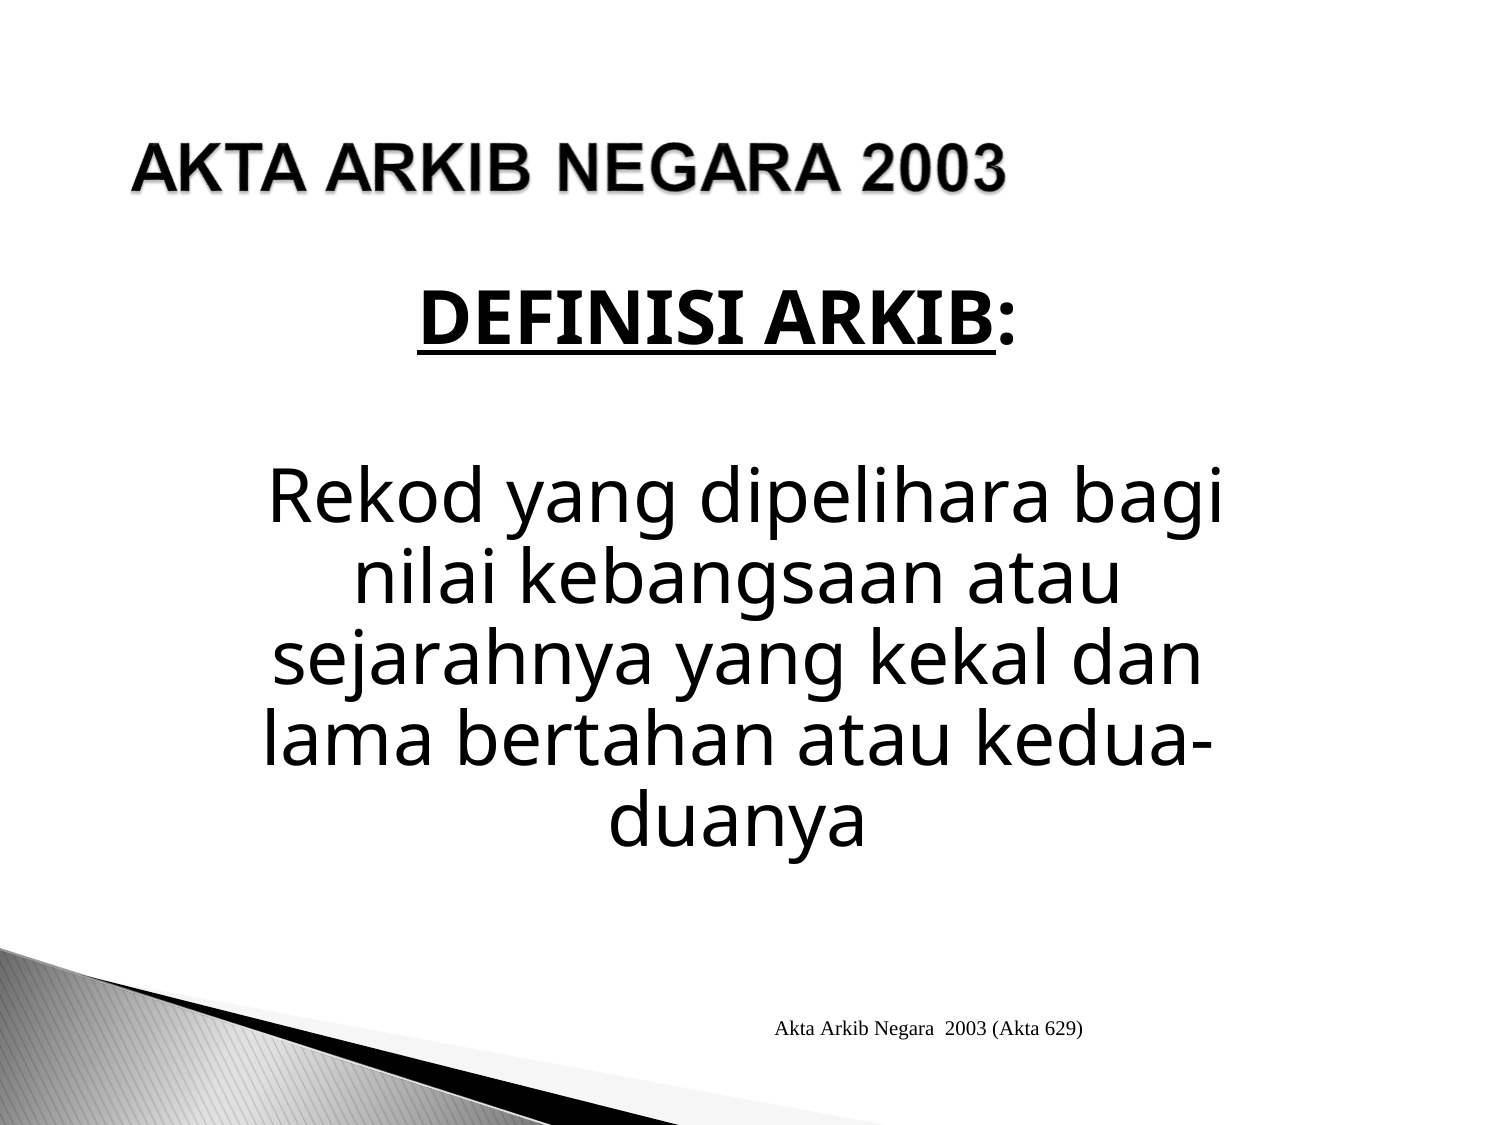

# DEFINISI ARKIB:
 Rekod yang dipelihara bagi nilai kebangsaan atau sejarahnya yang kekal dan lama bertahan atau kedua-duanya
Akta Arkib Negara 2003 (Akta 629)